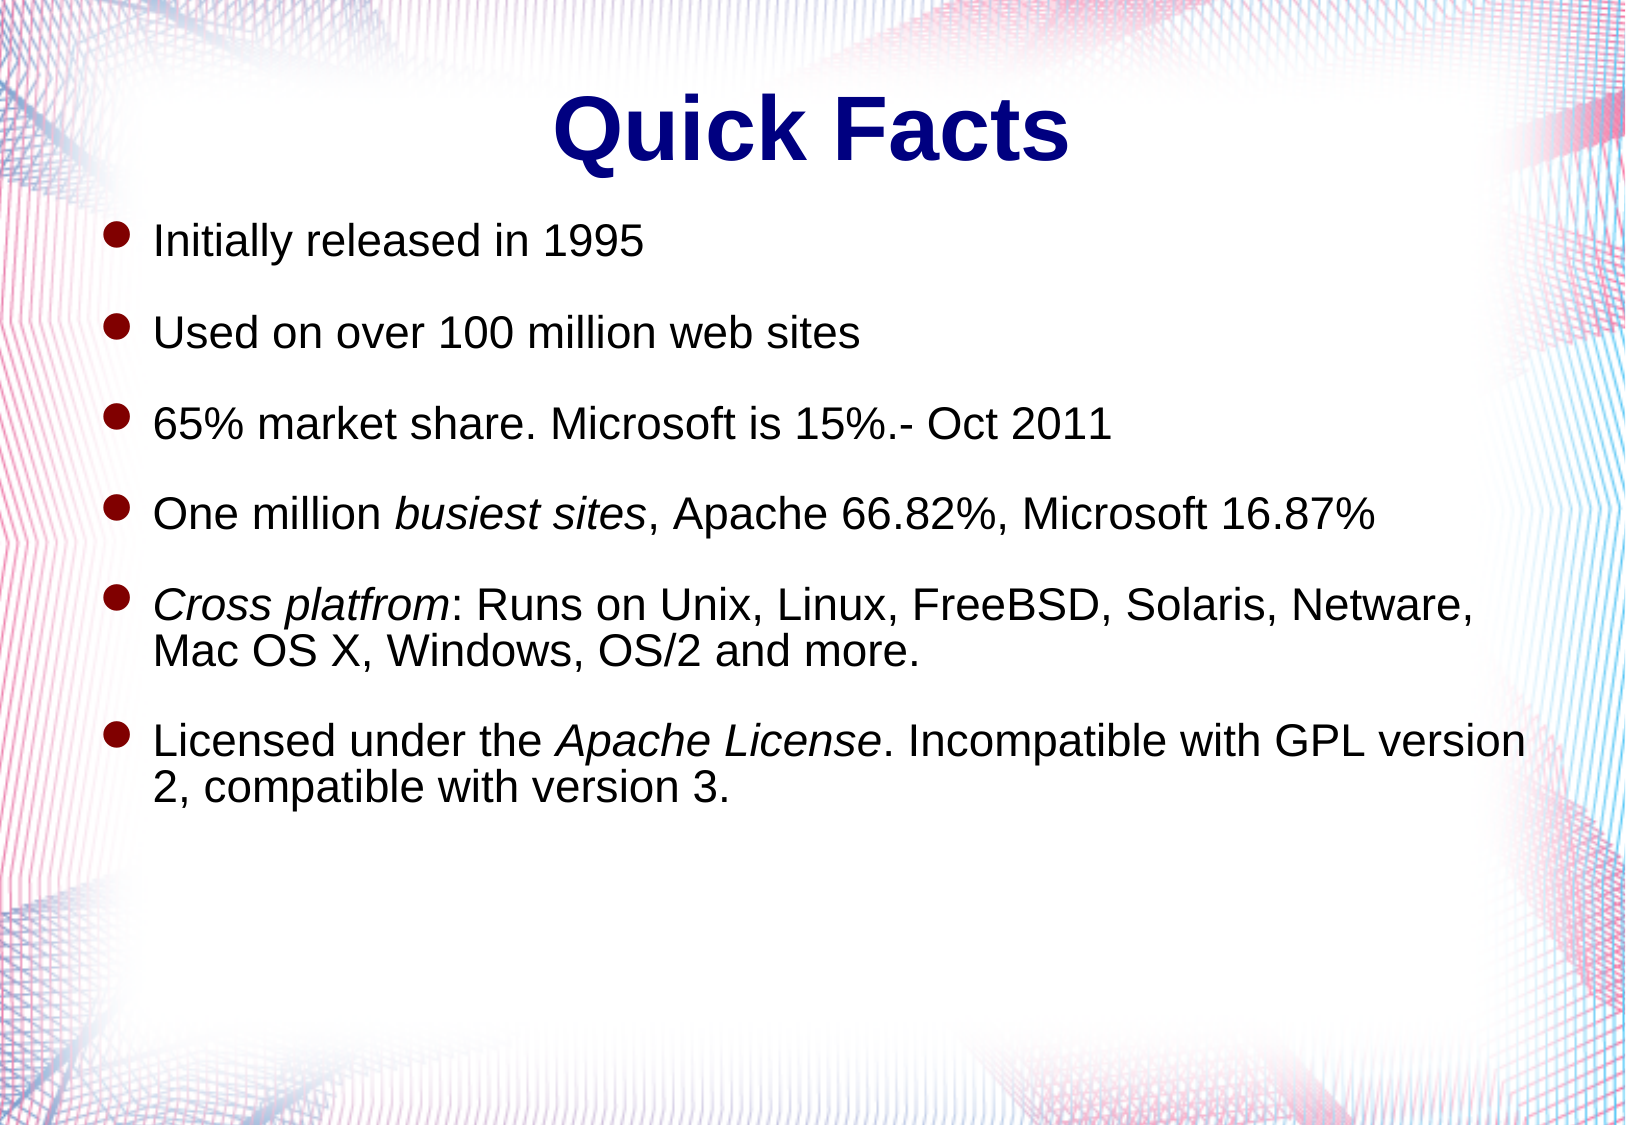

Quick Facts
Initially released in 1995
Used on over 100 million web sites
65% market share. Microsoft is 15%.- Oct 2011
One million busiest sites, Apache 66.82%, Microsoft 16.87%
Cross platfrom: Runs on Unix, Linux, FreeBSD, Solaris, Netware, Mac OS X, Windows, OS/2 and more.
Licensed under the Apache License. Incompatible with GPL version 2, compatible with version 3.